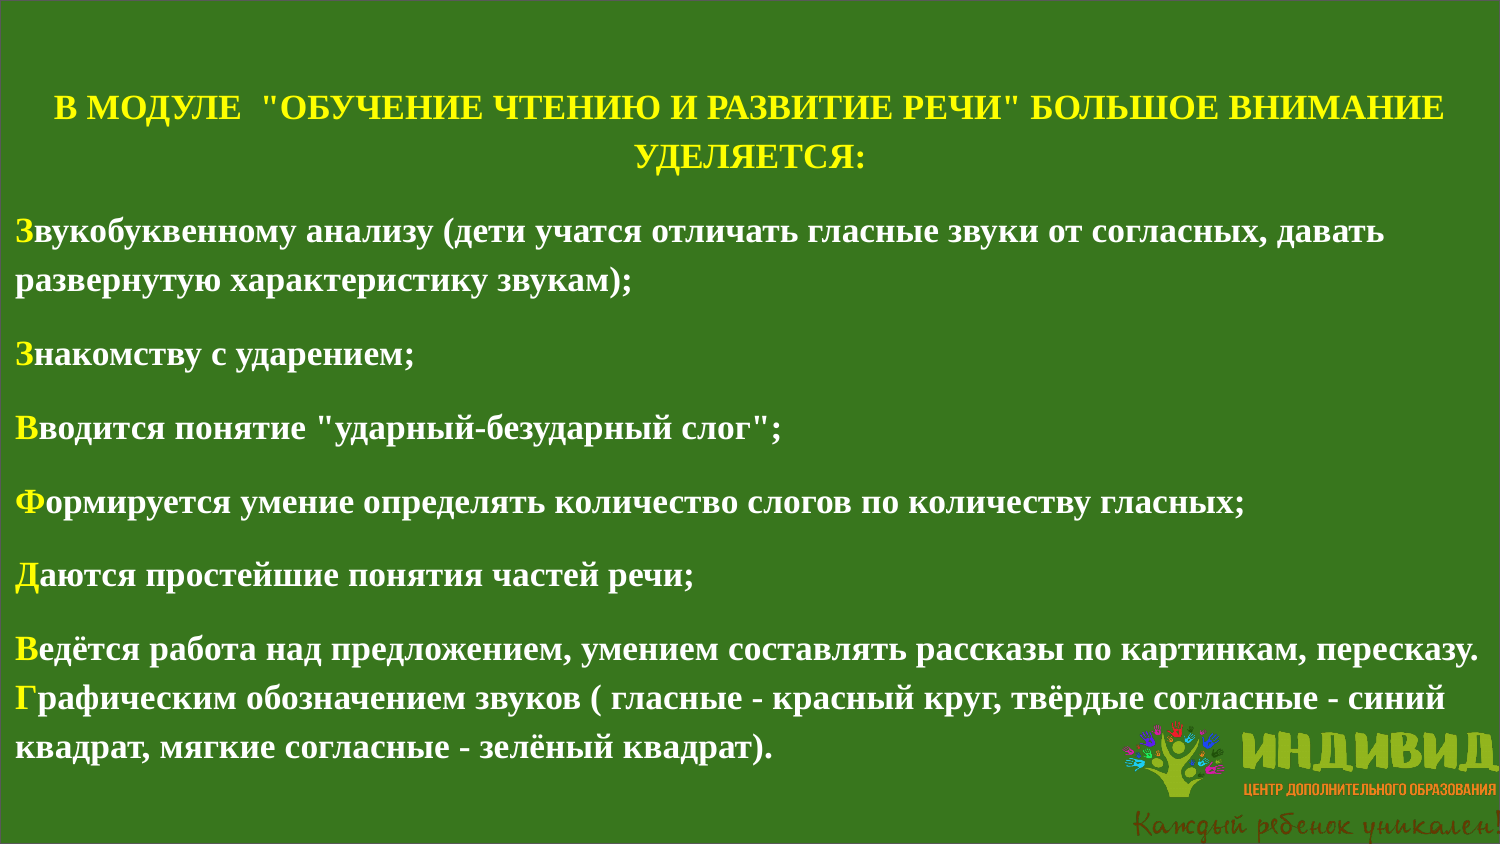

В МОДУЛЕ "ОБУЧЕНИЕ ЧТЕНИЮ И РАЗВИТИЕ РЕЧИ" БОЛЬШОЕ ВНИМАНИЕ УДЕЛЯЕТСЯ:
Звукобуквенному анализу (дети учатся отличать гласные звуки от согласных, давать развернутую характеристику звукам);
Знакомству с ударением;
Вводится понятие "ударный-безударный слог";
Формируется умение определять количество слогов по количеству гласных;
Даются простейшие понятия частей речи;
Ведётся работа над предложением, умением составлять рассказы по картинкам, пересказу. Графическим обозначением звуков ( гласные - красный круг, твёрдые согласные - синий квадрат, мягкие согласные - зелёный квадрат).